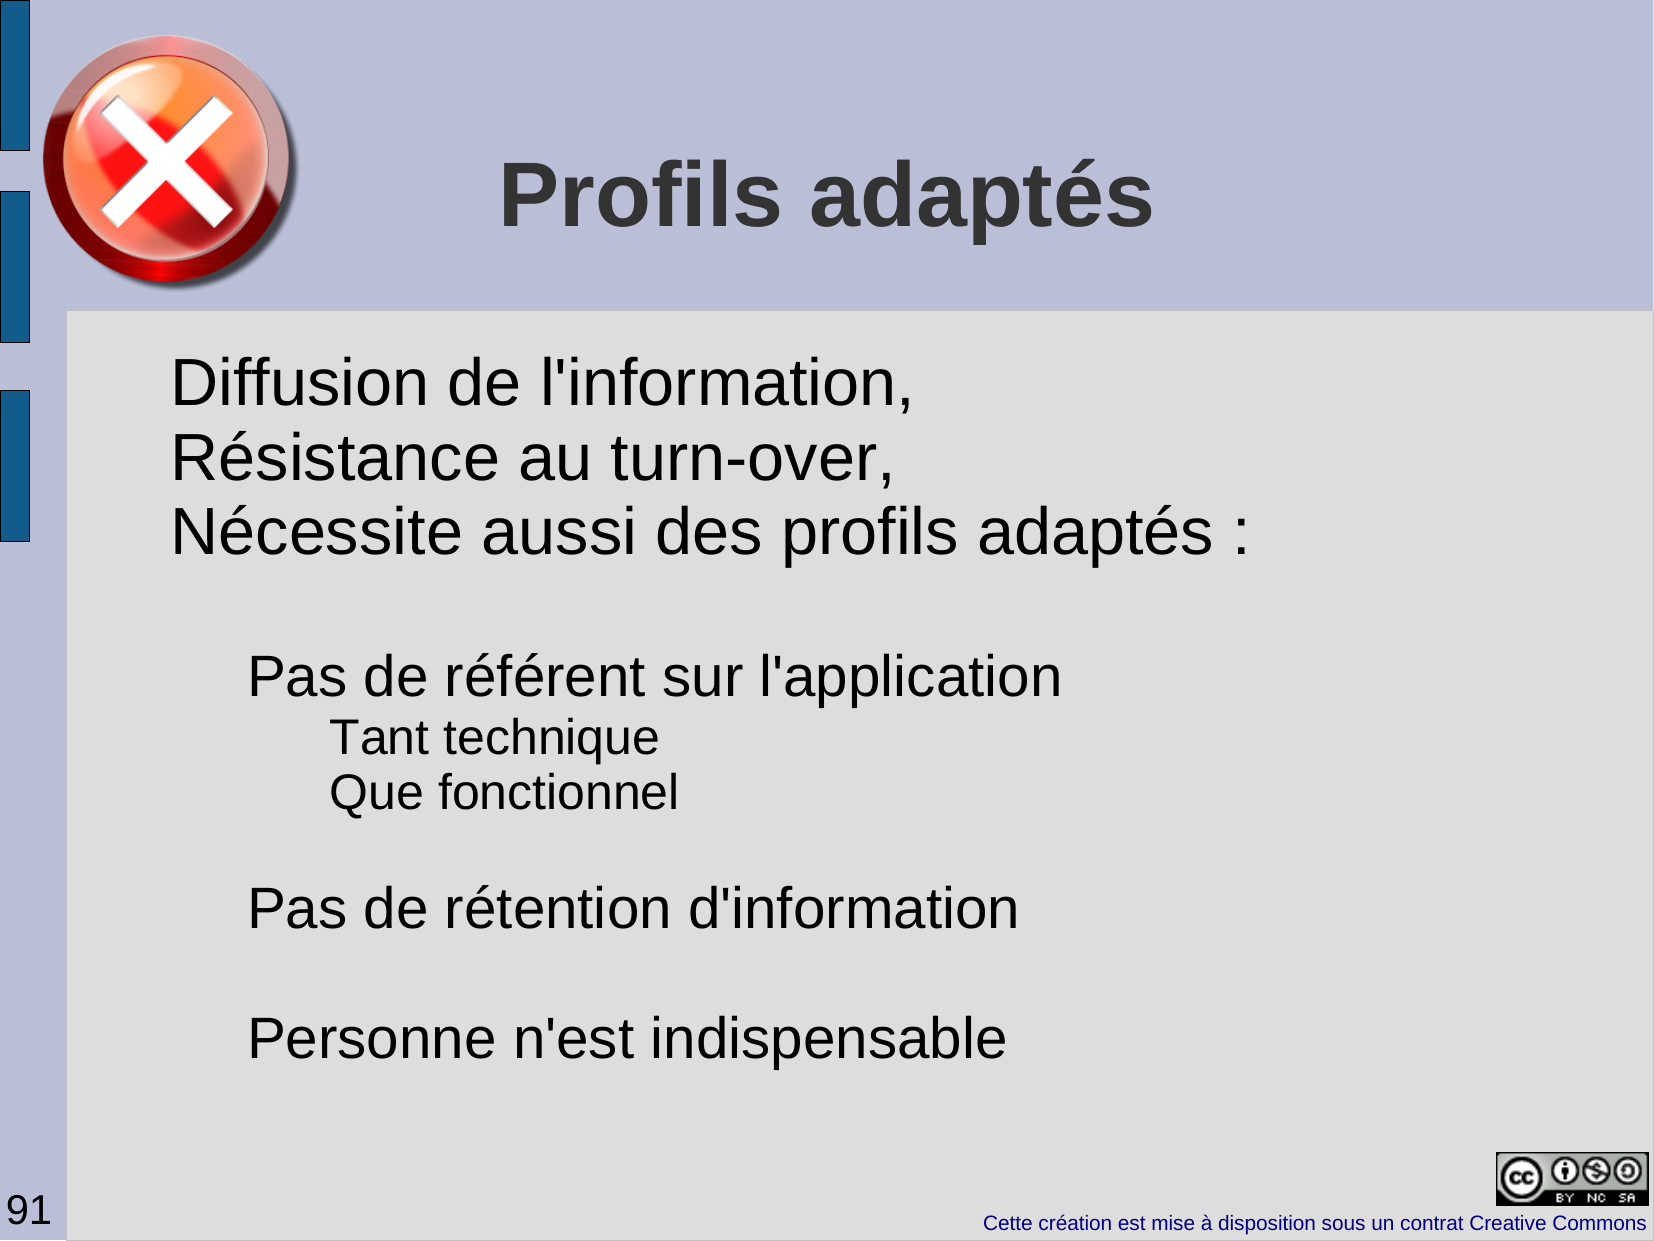

# Profils adaptés
Diffusion de l'information,
Résistance au turn-over,
Nécessite aussi des profils adaptés :
Pas de référent sur l'application
Tant technique
Que fonctionnel
Pas de rétention d'information
Personne n'est indispensable